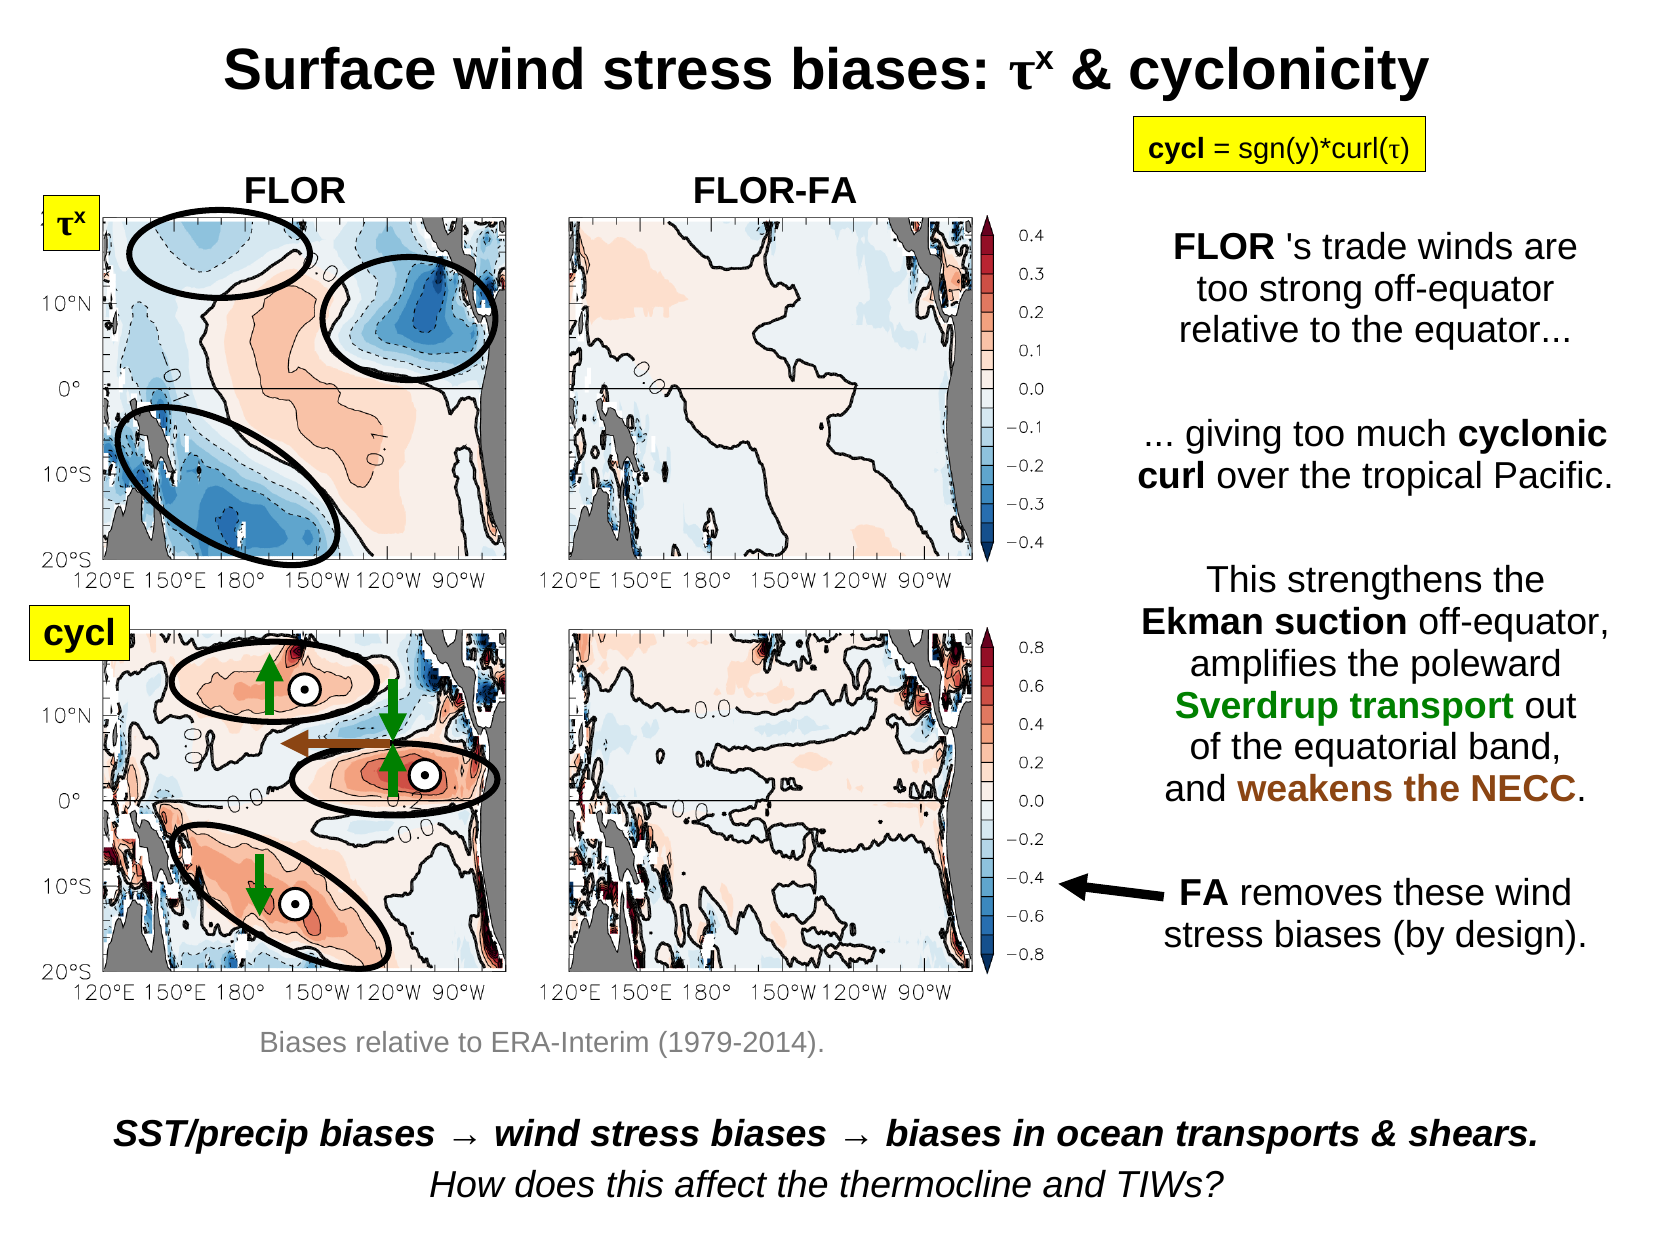

Surface wind stress biases: τx & cyclonicity
cycl = sgn(y)*curl(τ)
FLOR
FLOR-FA
τx
FLOR 's trade winds are
too strong off-equator
relative to the equator...
... giving too much cyclonic curl over the tropical Pacific.
This strengthens the
Ekman suction off-equator, amplifies the poleward Sverdrup transport out
of the equatorial band,
and weakens the NECC.
cycl
FA removes these wind
stress biases (by design).
Biases relative to ERA-Interim (1979-2014).
SST/precip biases → wind stress biases → biases in ocean transports & shears.
How does this affect the thermocline and TIWs?